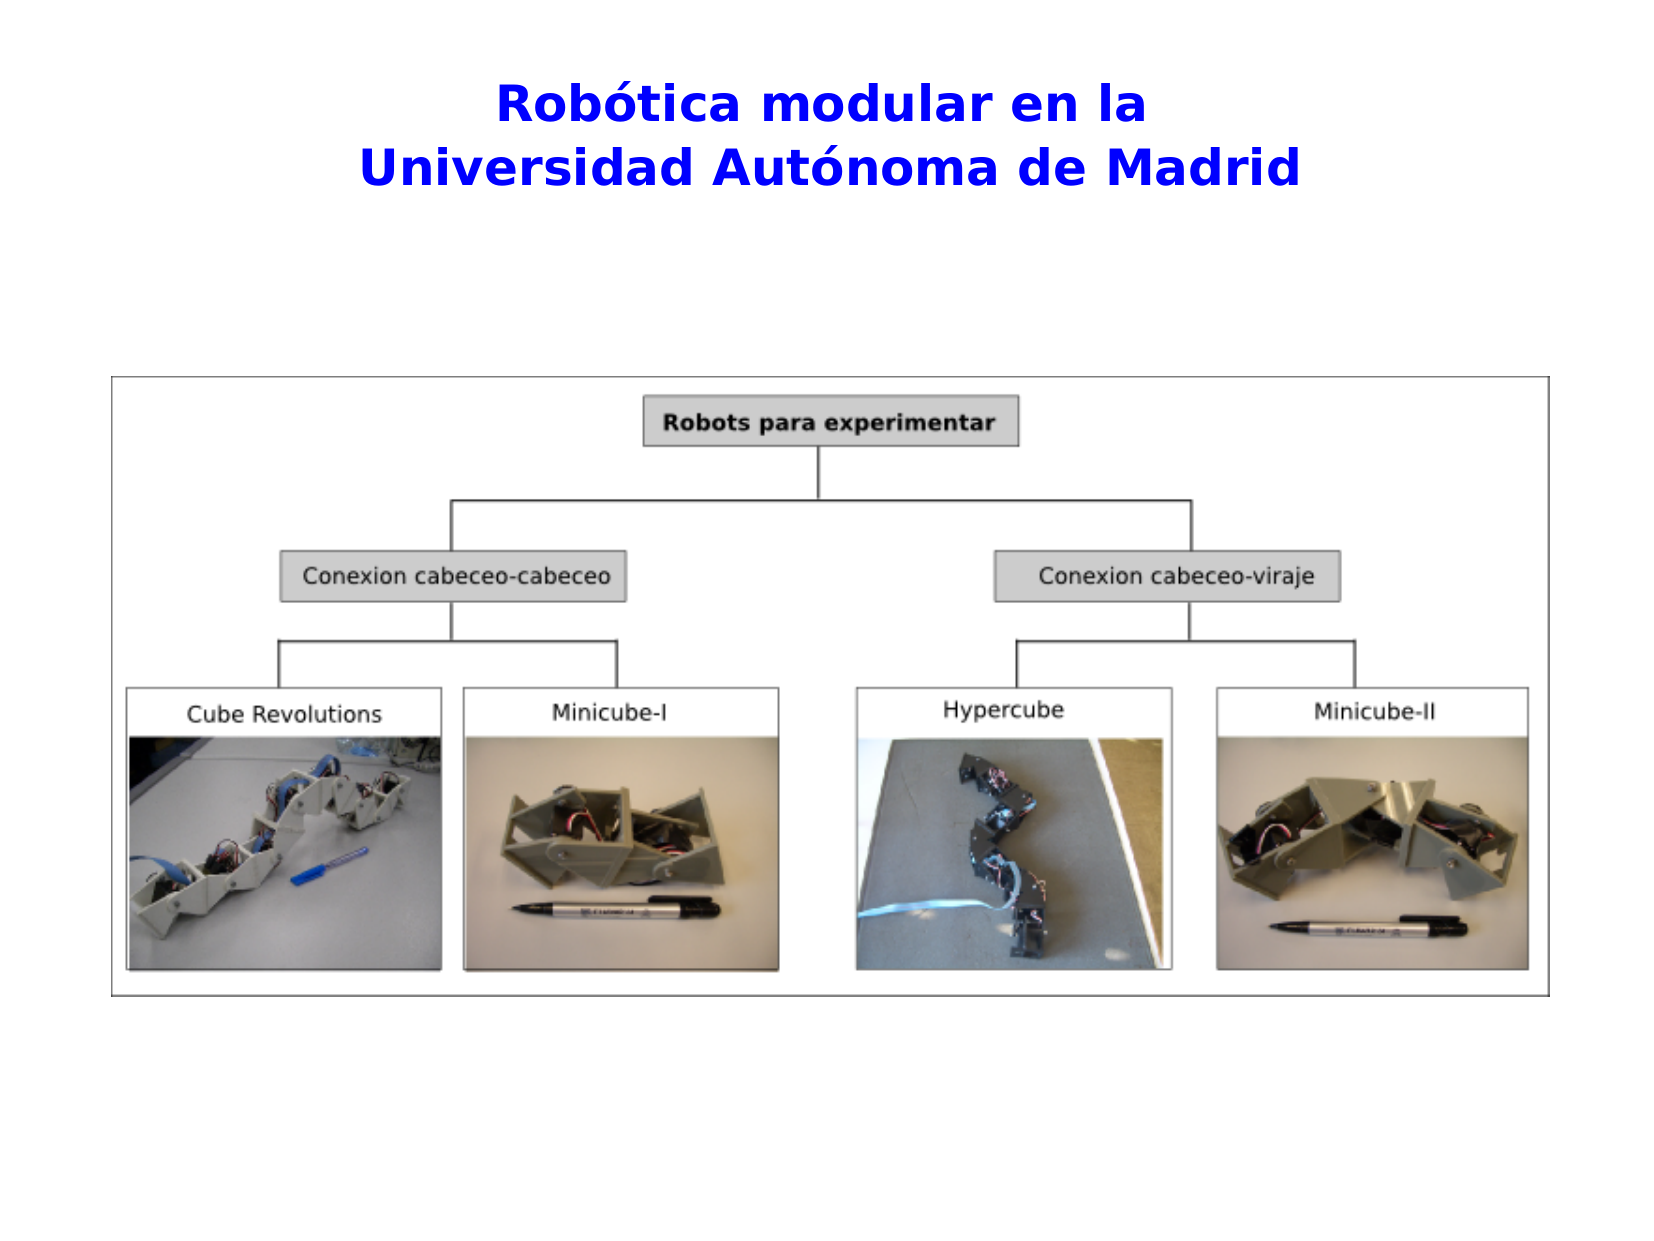

Robótica modular en la
Universidad Autónoma de Madrid